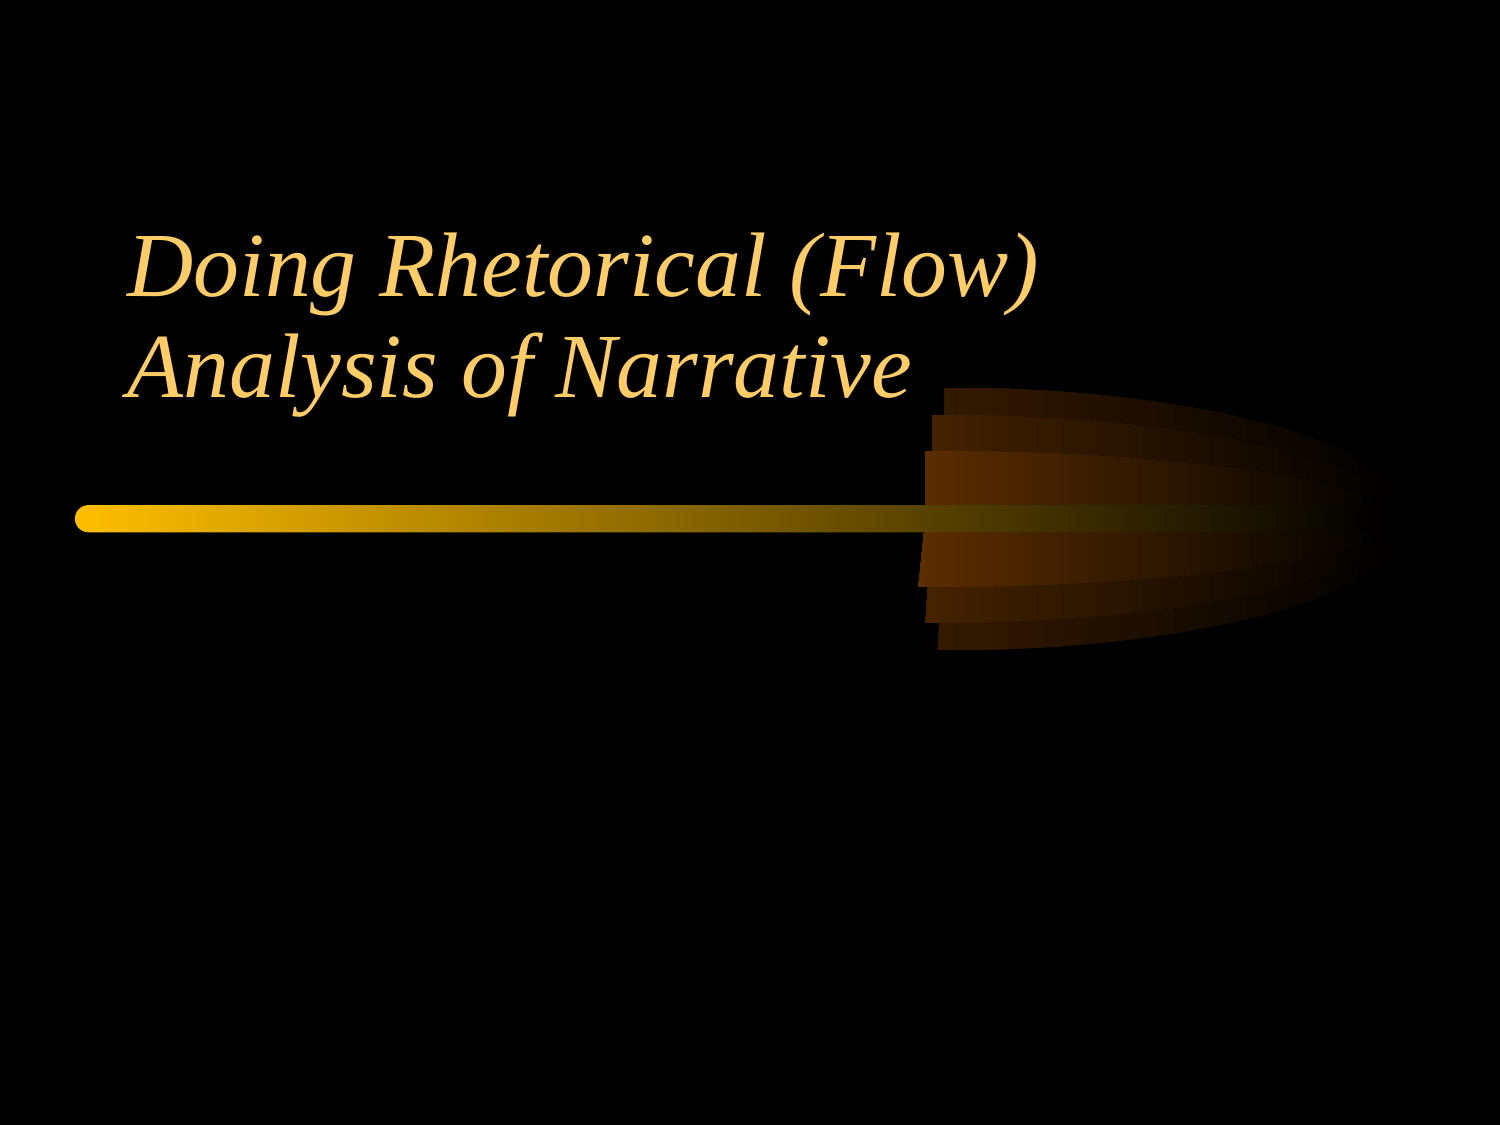

# Doing Rhetorical (Flow) Analysis of Narrative